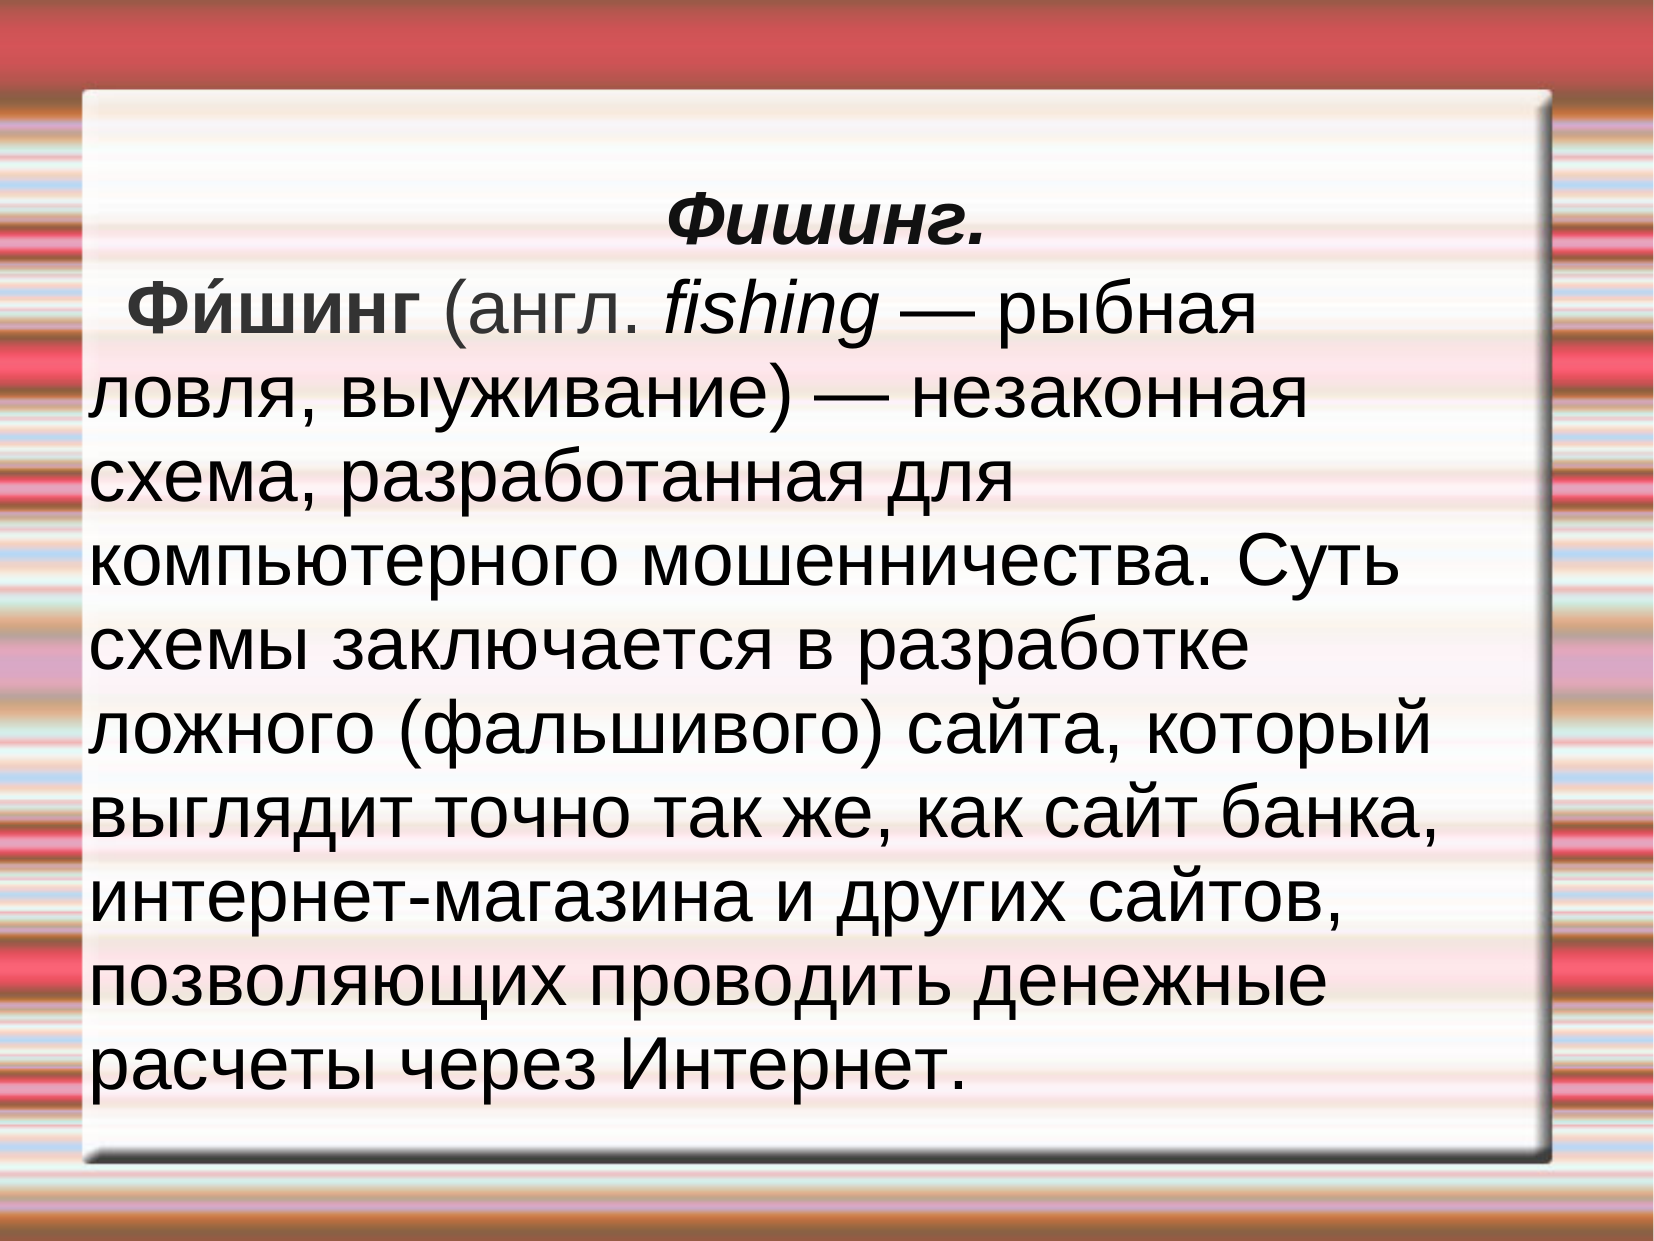

# Фишинг.
 Фи́шинг (англ. fishing — рыбная ловля, выуживание) — незаконная схема, разработанная для компьютерного мошенничества. Суть схемы заключается в разработке ложного (фальшивого) сайта, который выглядит точно так же, как сайт банка, интернет-магазина и других сайтов, позволяющих проводить денежные расчеты через Интернет.